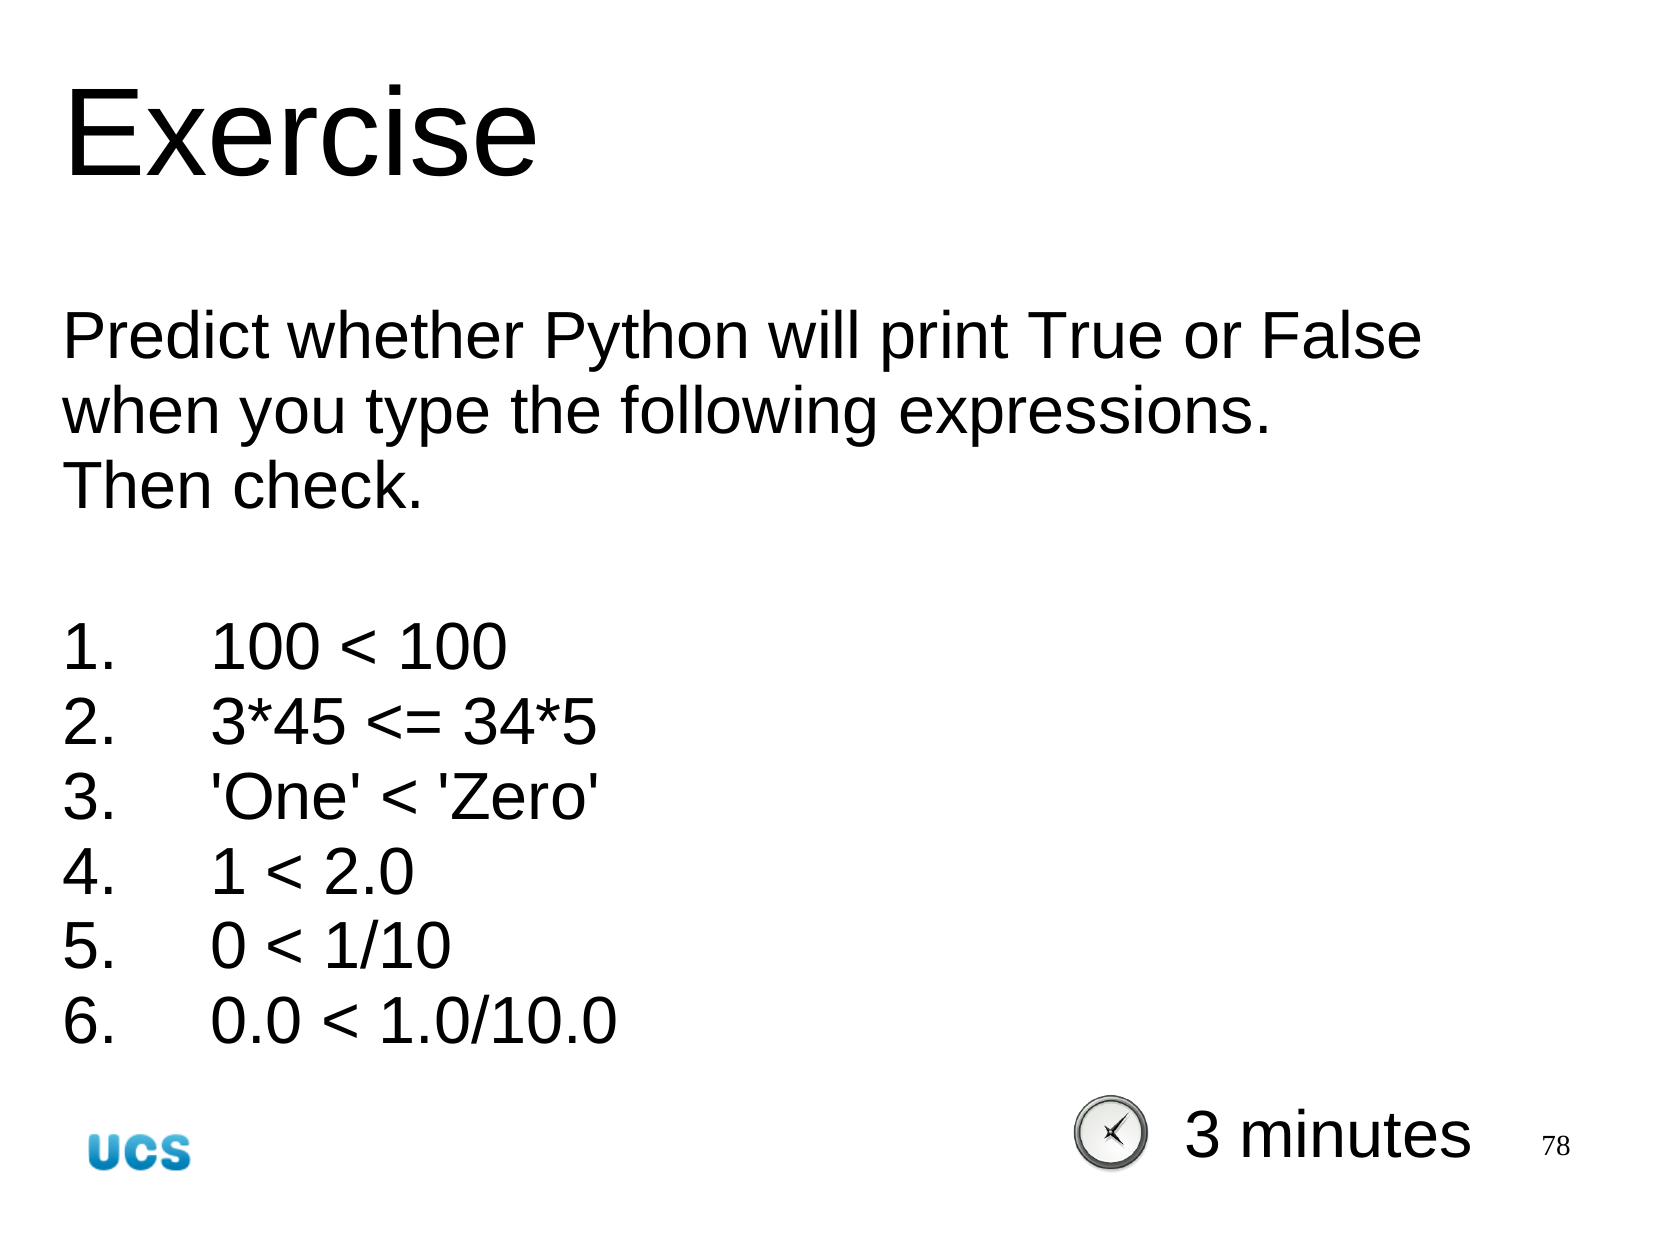

Exercise
Predict whether Python will print True or False
when you type the following expressions.
Then check.
1.	100 < 100
2.	3*45 <= 34*5
3.	'One' < 'Zero'
4.	1 < 2.0
5.	0 < 1/10
6.	0.0 < 1.0/10.0
3 minutes
78